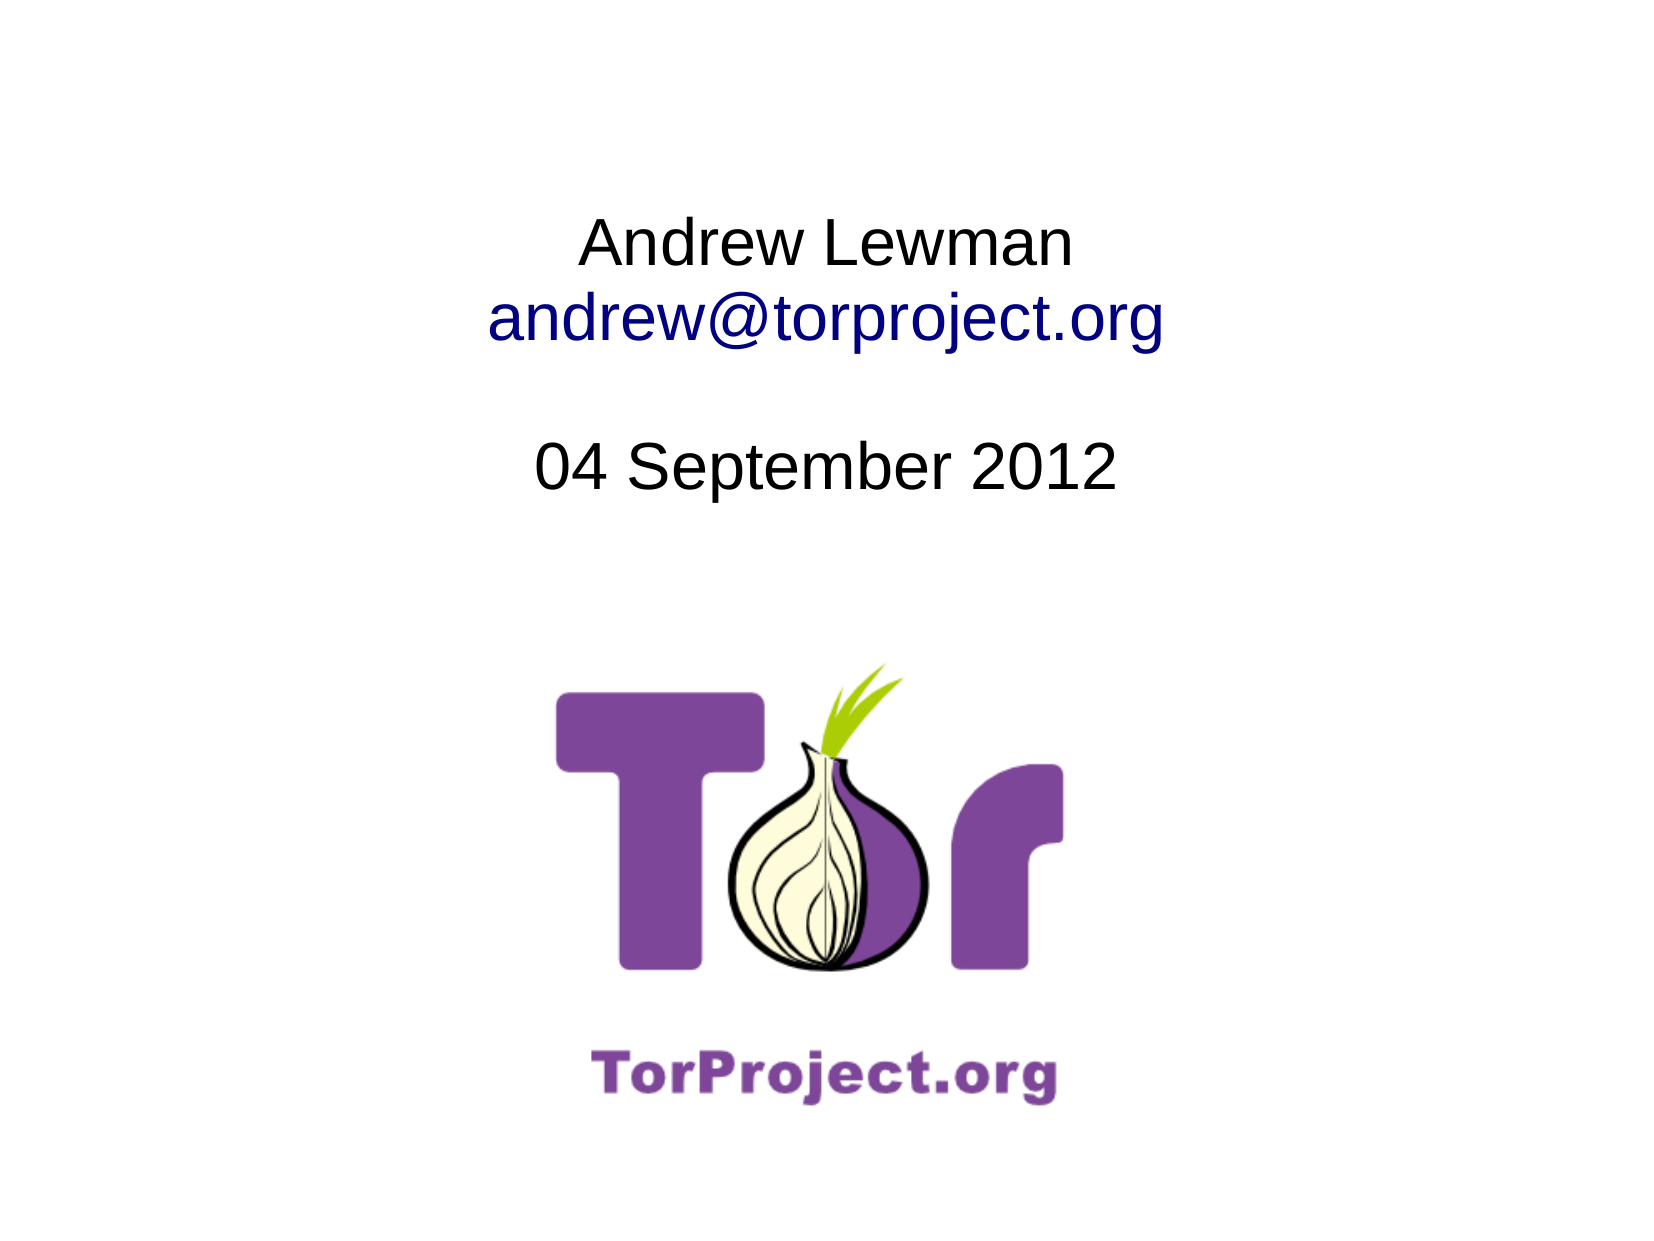

# Andrew Lewman
andrew@torproject.org
04 September 2012